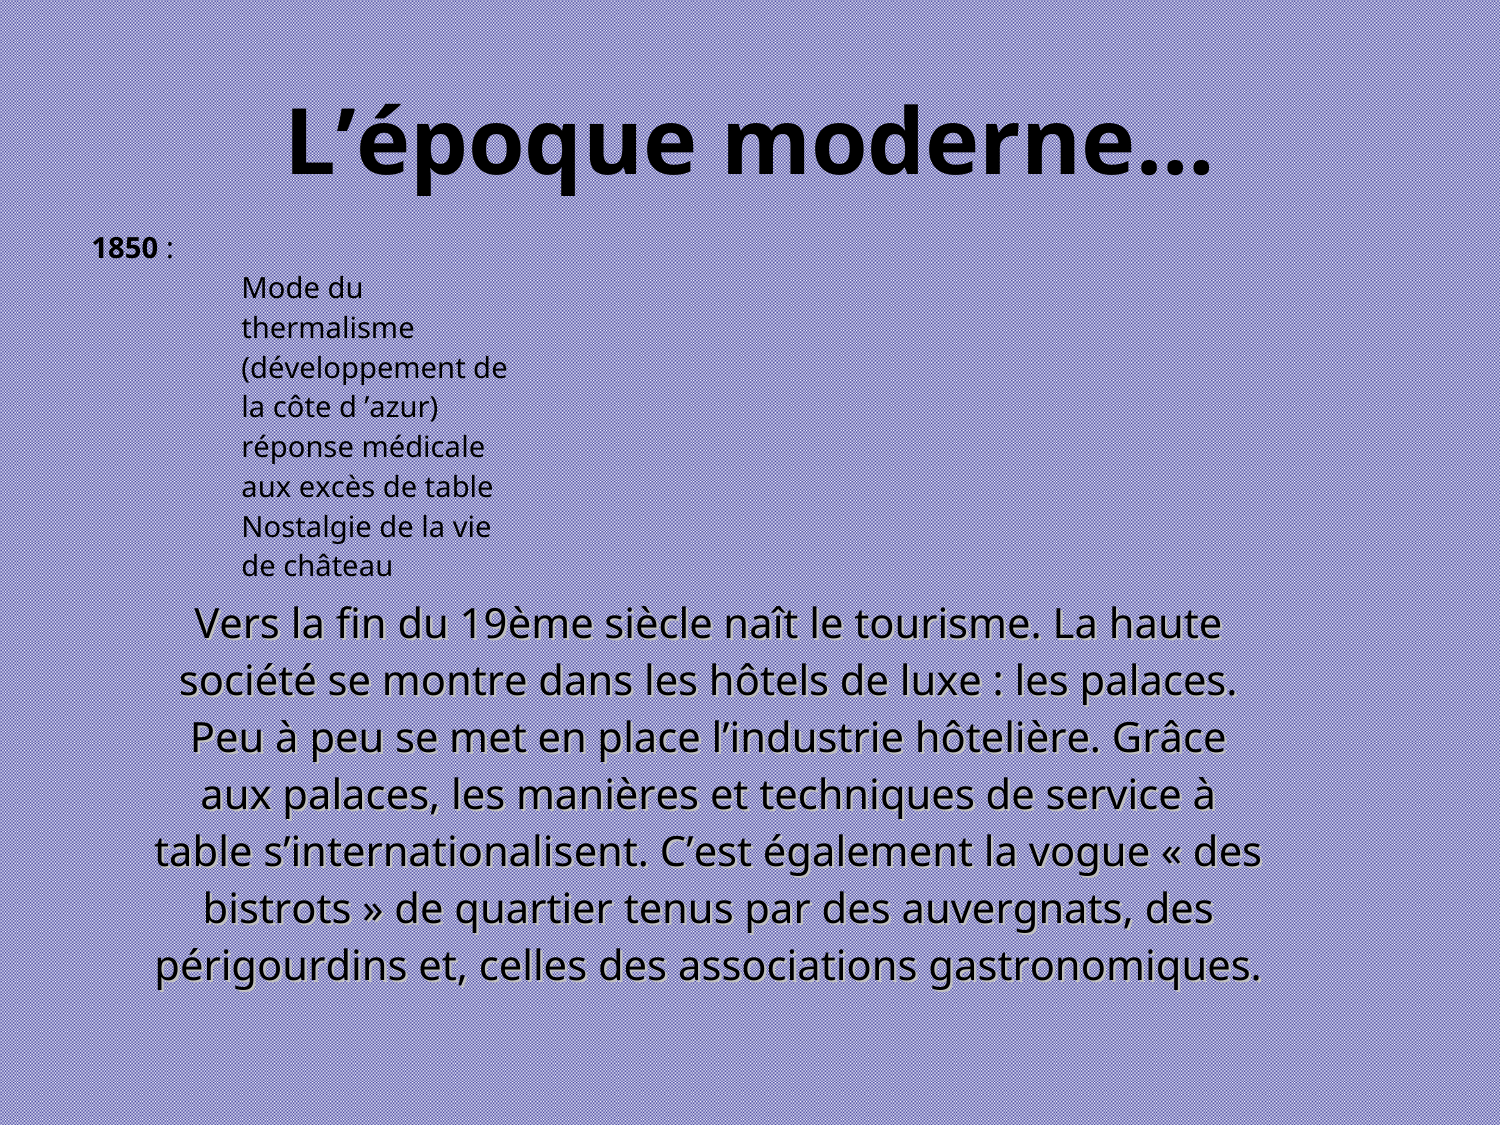

# L’époque moderne…
1850 :
Mode du thermalisme (développement de la côte d ’azur)
réponse médicale aux excès de table
Nostalgie de la vie de château
Vers la fin du 19ème siècle naît le tourisme. La haute société se montre dans les hôtels de luxe : les palaces. Peu à peu se met en place l’industrie hôtelière. Grâce aux palaces, les manières et techniques de service à table s’internationalisent. C’est également la vogue « des bistrots » de quartier tenus par des auvergnats, des périgourdins et, celles des associations gastronomiques.